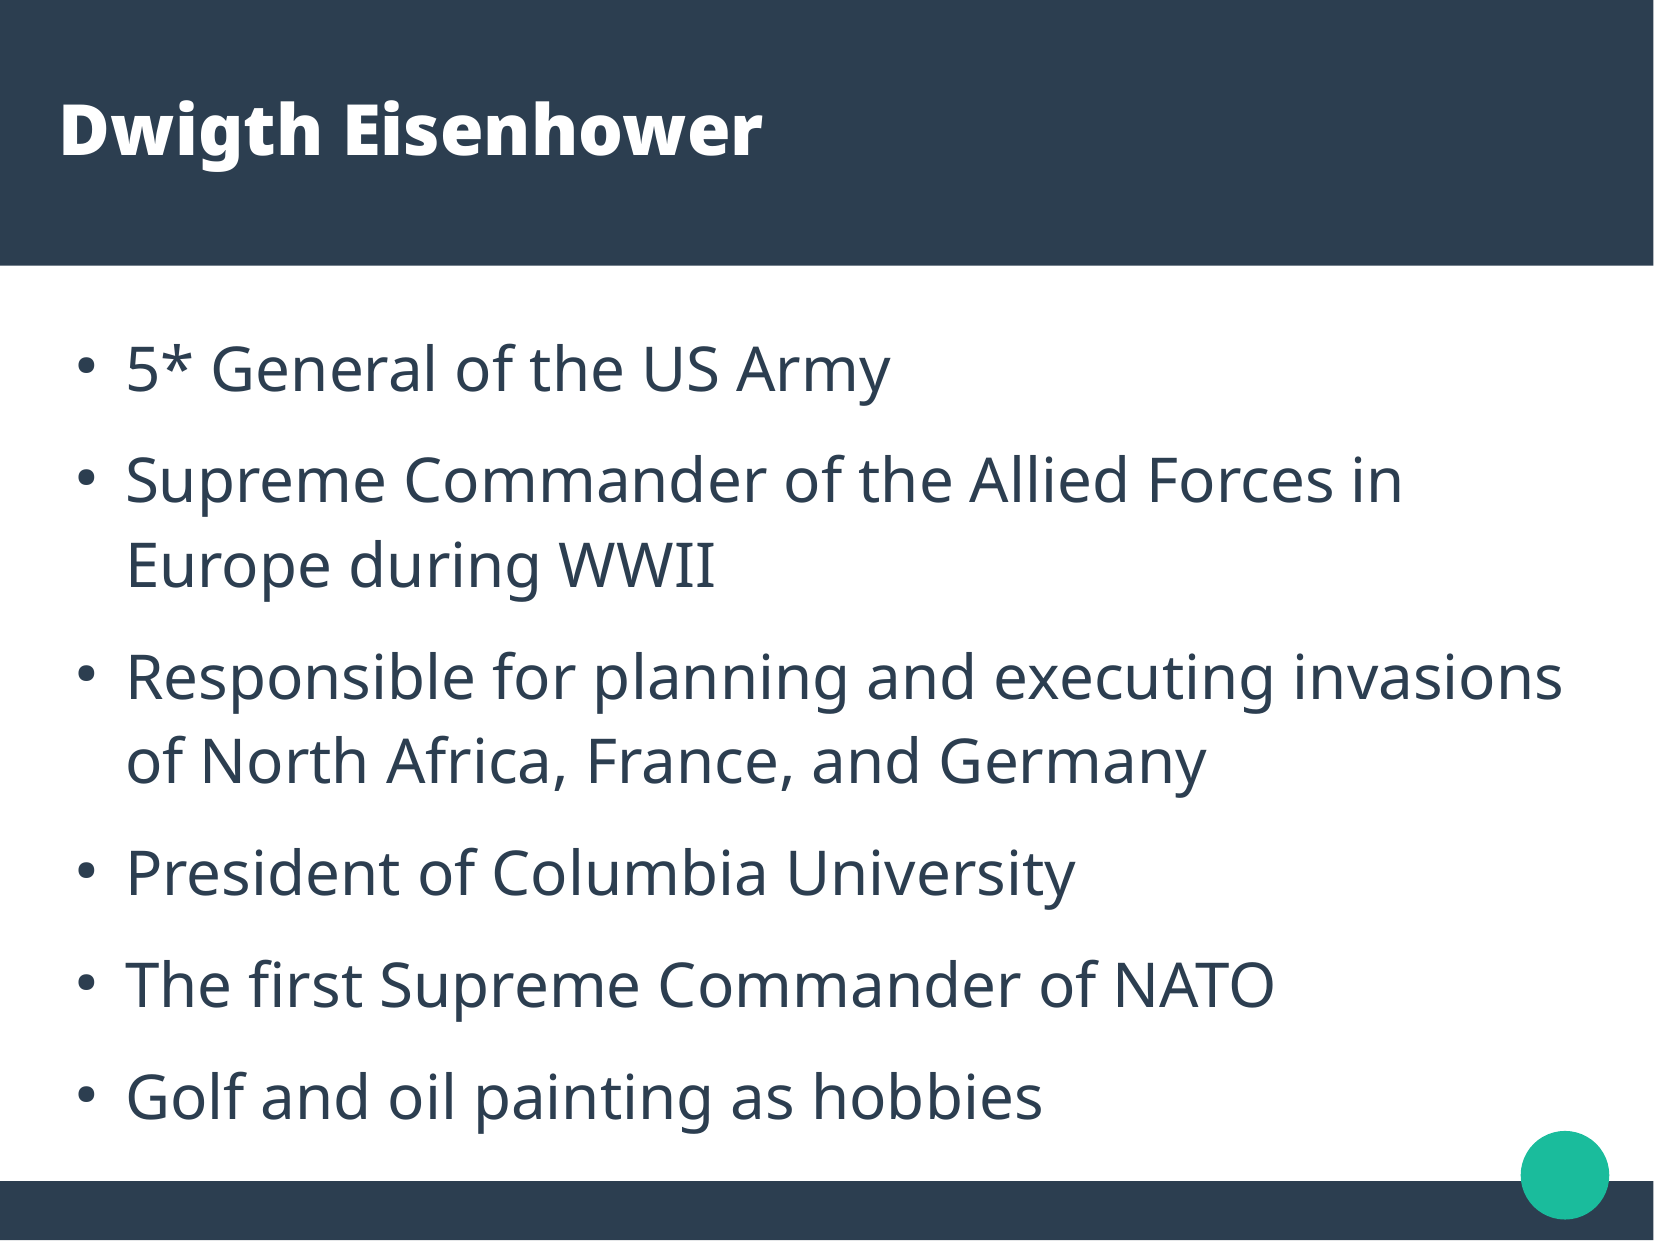

# Dwigth Eisenhower
5* General of the US Army
Supreme Commander of the Allied Forces in Europe during WWII
Responsible for planning and executing invasions of North Africa, France, and Germany
President of Columbia University
The first Supreme Commander of NATO
Golf and oil painting as hobbies